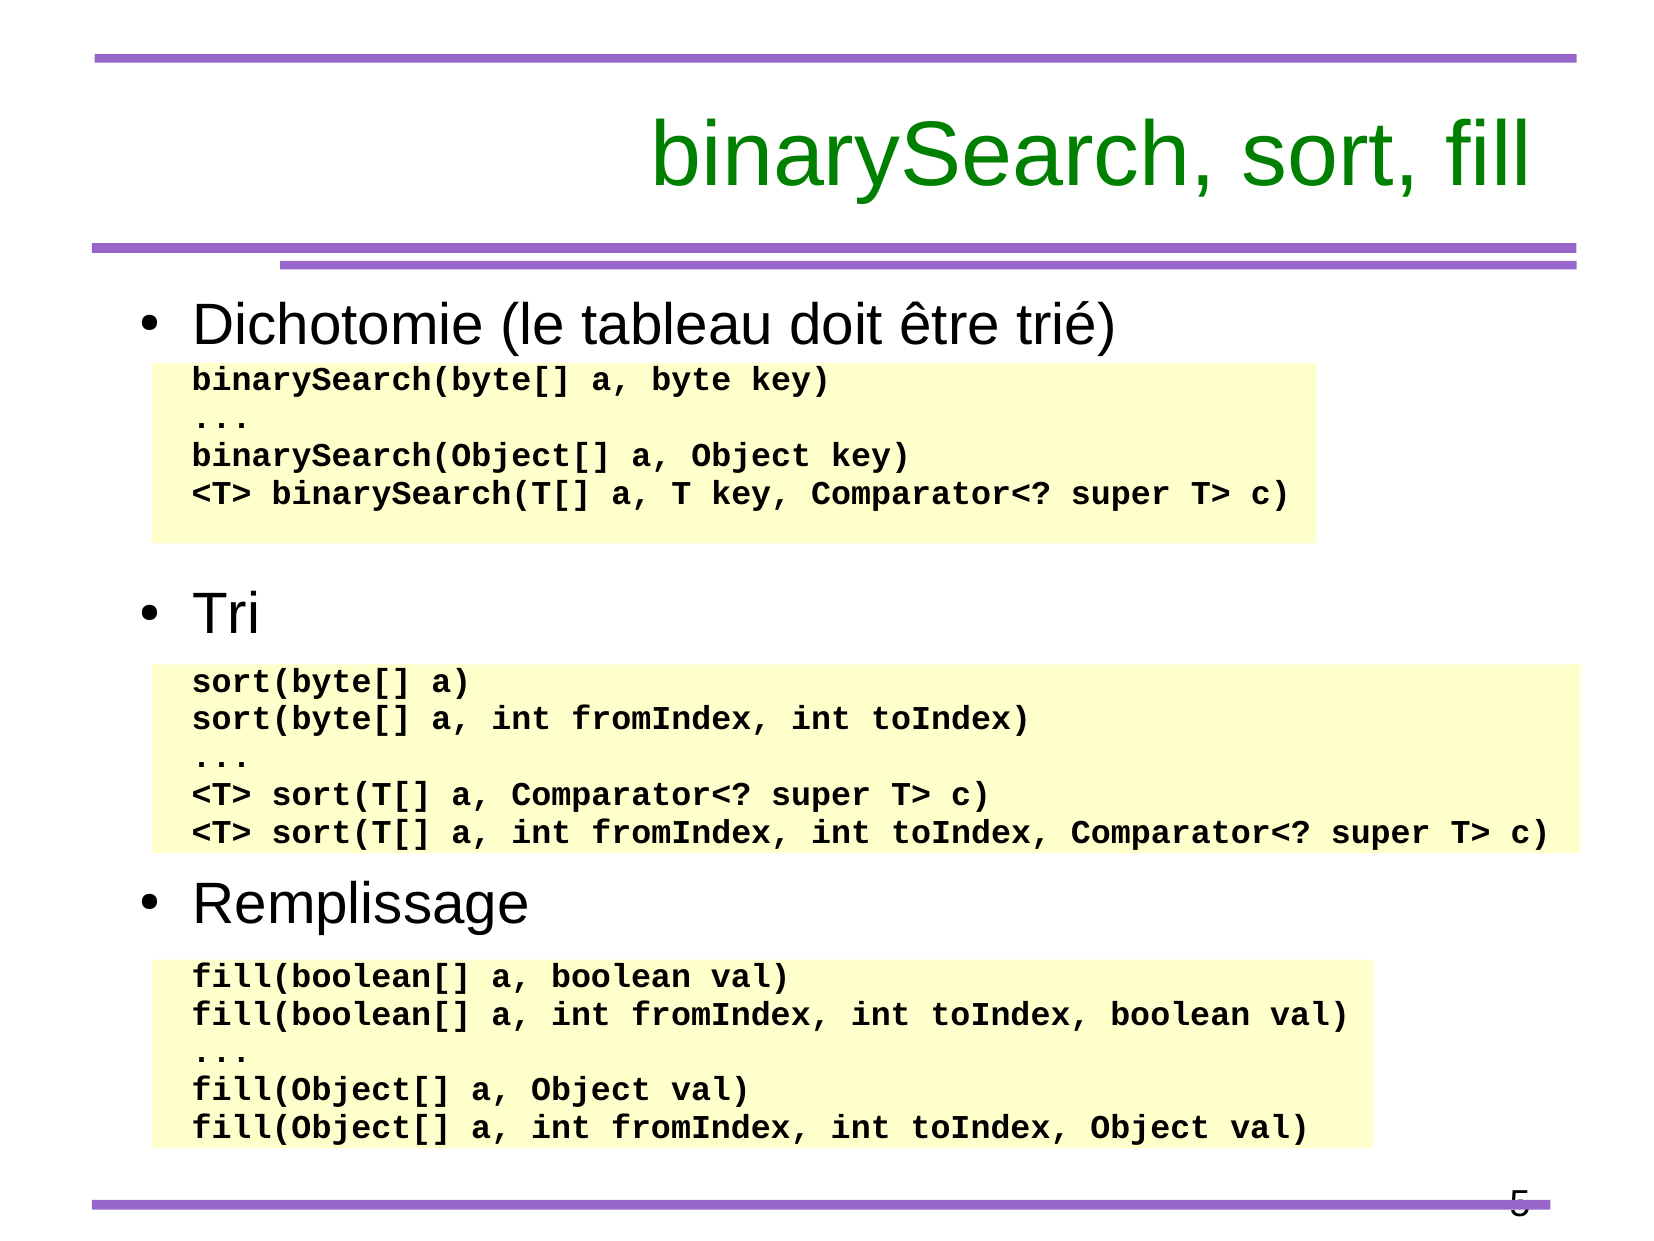

# binarySearch, sort, fill
Dichotomie (le tableau doit être trié)
Tri
Remplissage
 binarySearch(byte[] a, byte key)
 ...
 binarySearch(Object[] a, Object key)
 <T> binarySearch(T[] a, T key, Comparator<? super T> c)
 sort(byte[] a)
 sort(byte[] a, int fromIndex, int toIndex)
 ...
 <T> sort(T[] a, Comparator<? super T> c)
 <T> sort(T[] a, int fromIndex, int toIndex, Comparator<? super T> c)
 fill(boolean[] a, boolean val)
 fill(boolean[] a, int fromIndex, int toIndex, boolean val)
 ...
 fill(Object[] a, Object val)
 fill(Object[] a, int fromIndex, int toIndex, Object val)